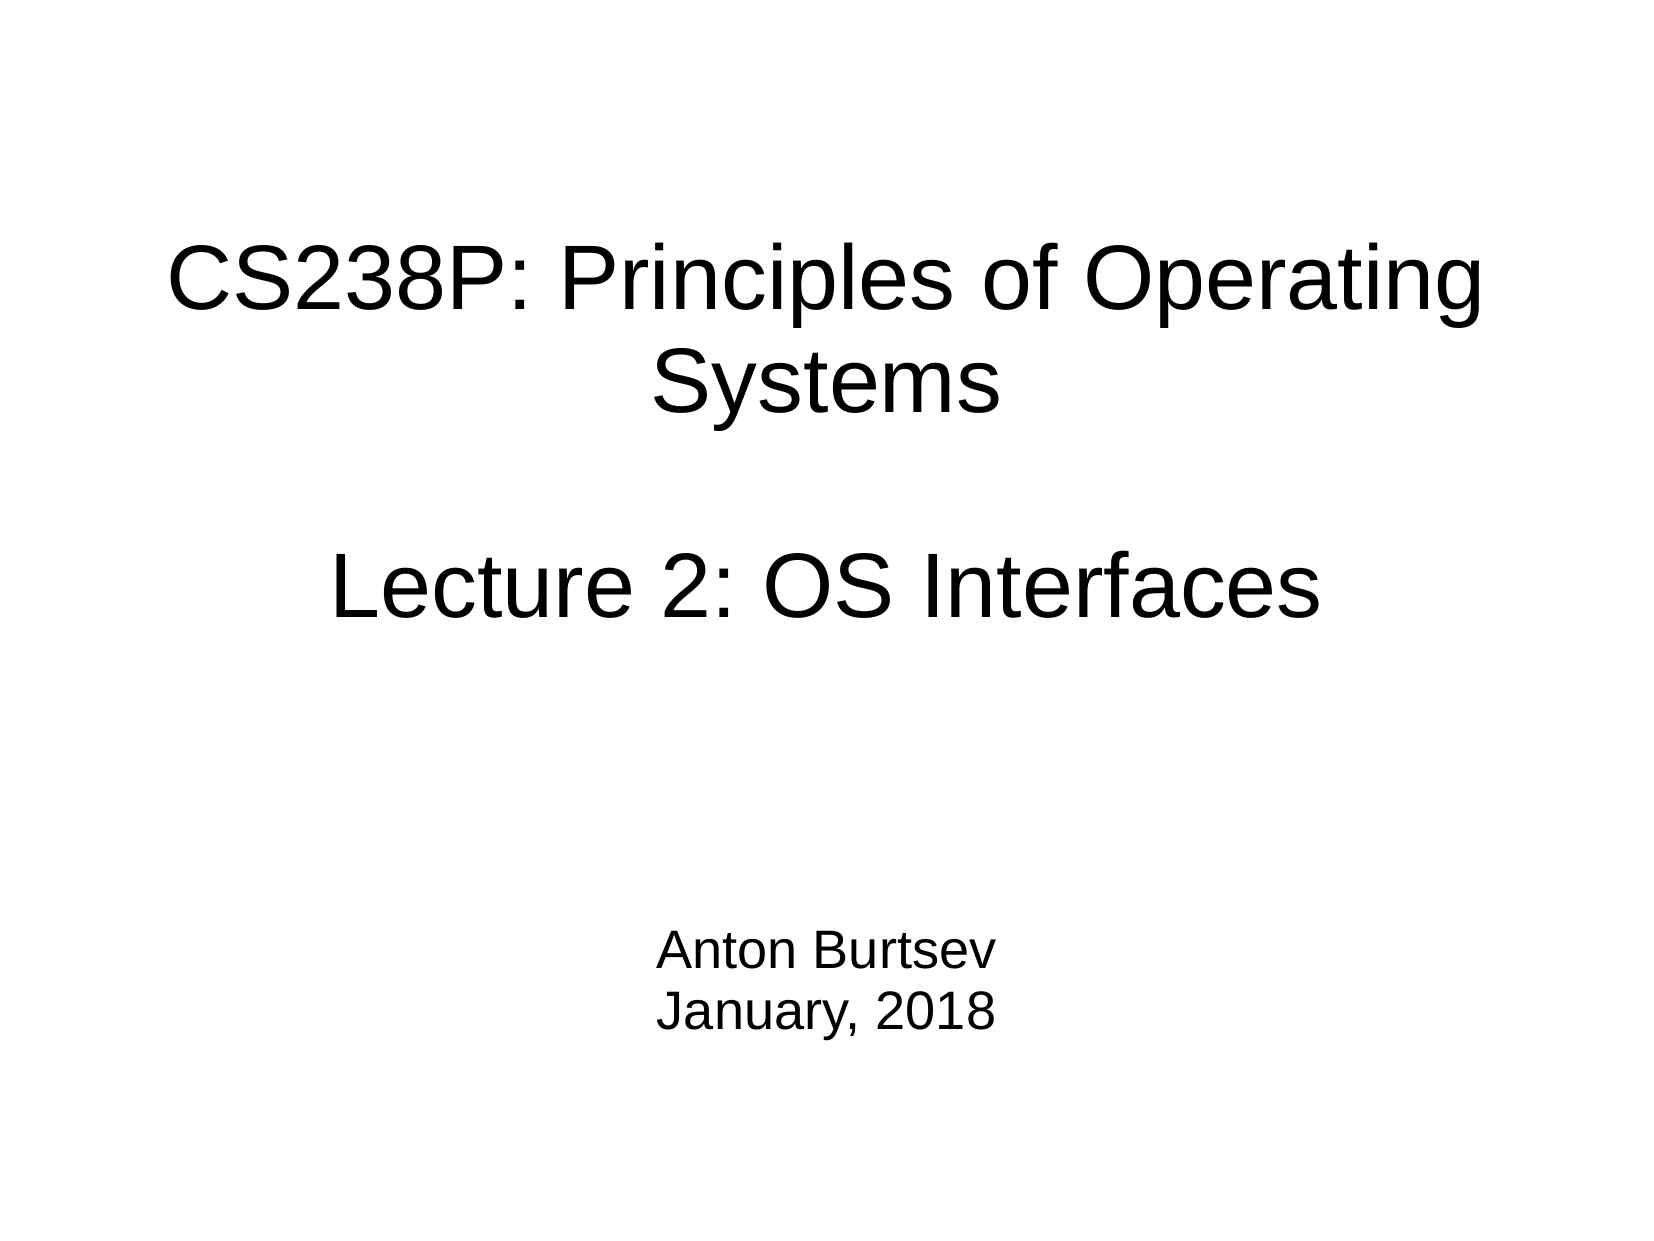

# CS238P: Principles of Operating Systems Lecture 2: OS Interfaces
Anton Burtsev
January, 2018